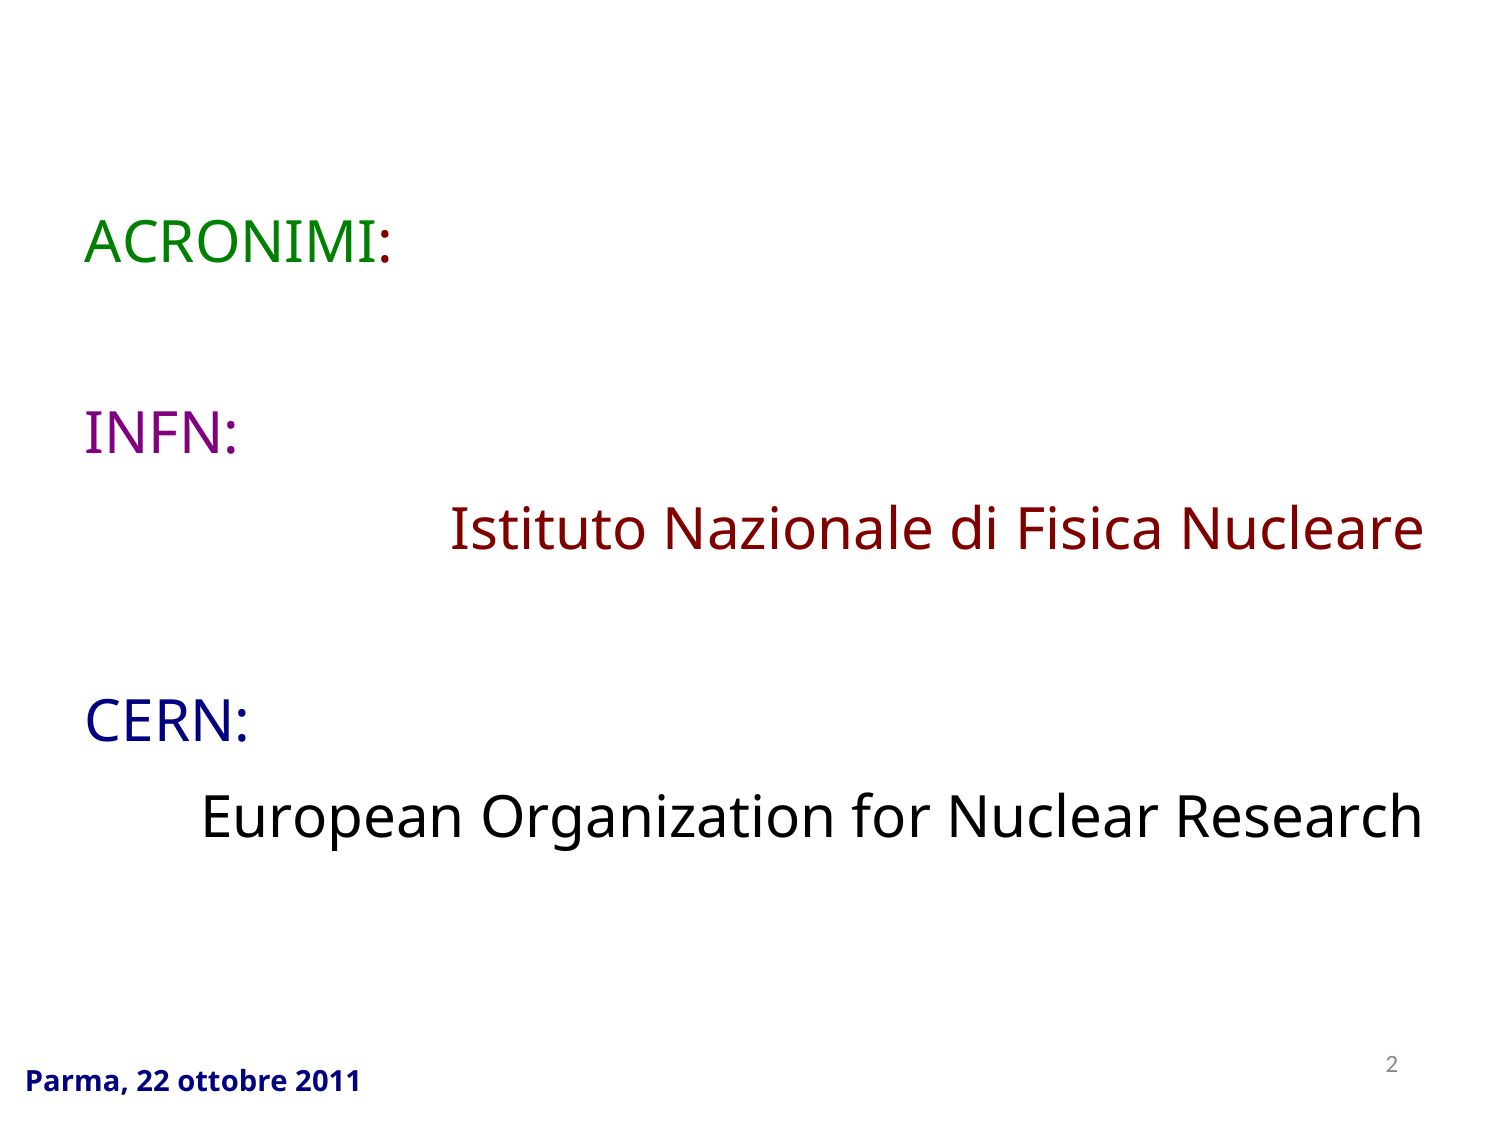

# ACRONIMI:
INFN:
Istituto Nazionale di Fisica Nucleare
CERN:
European Organization for Nuclear Research
2